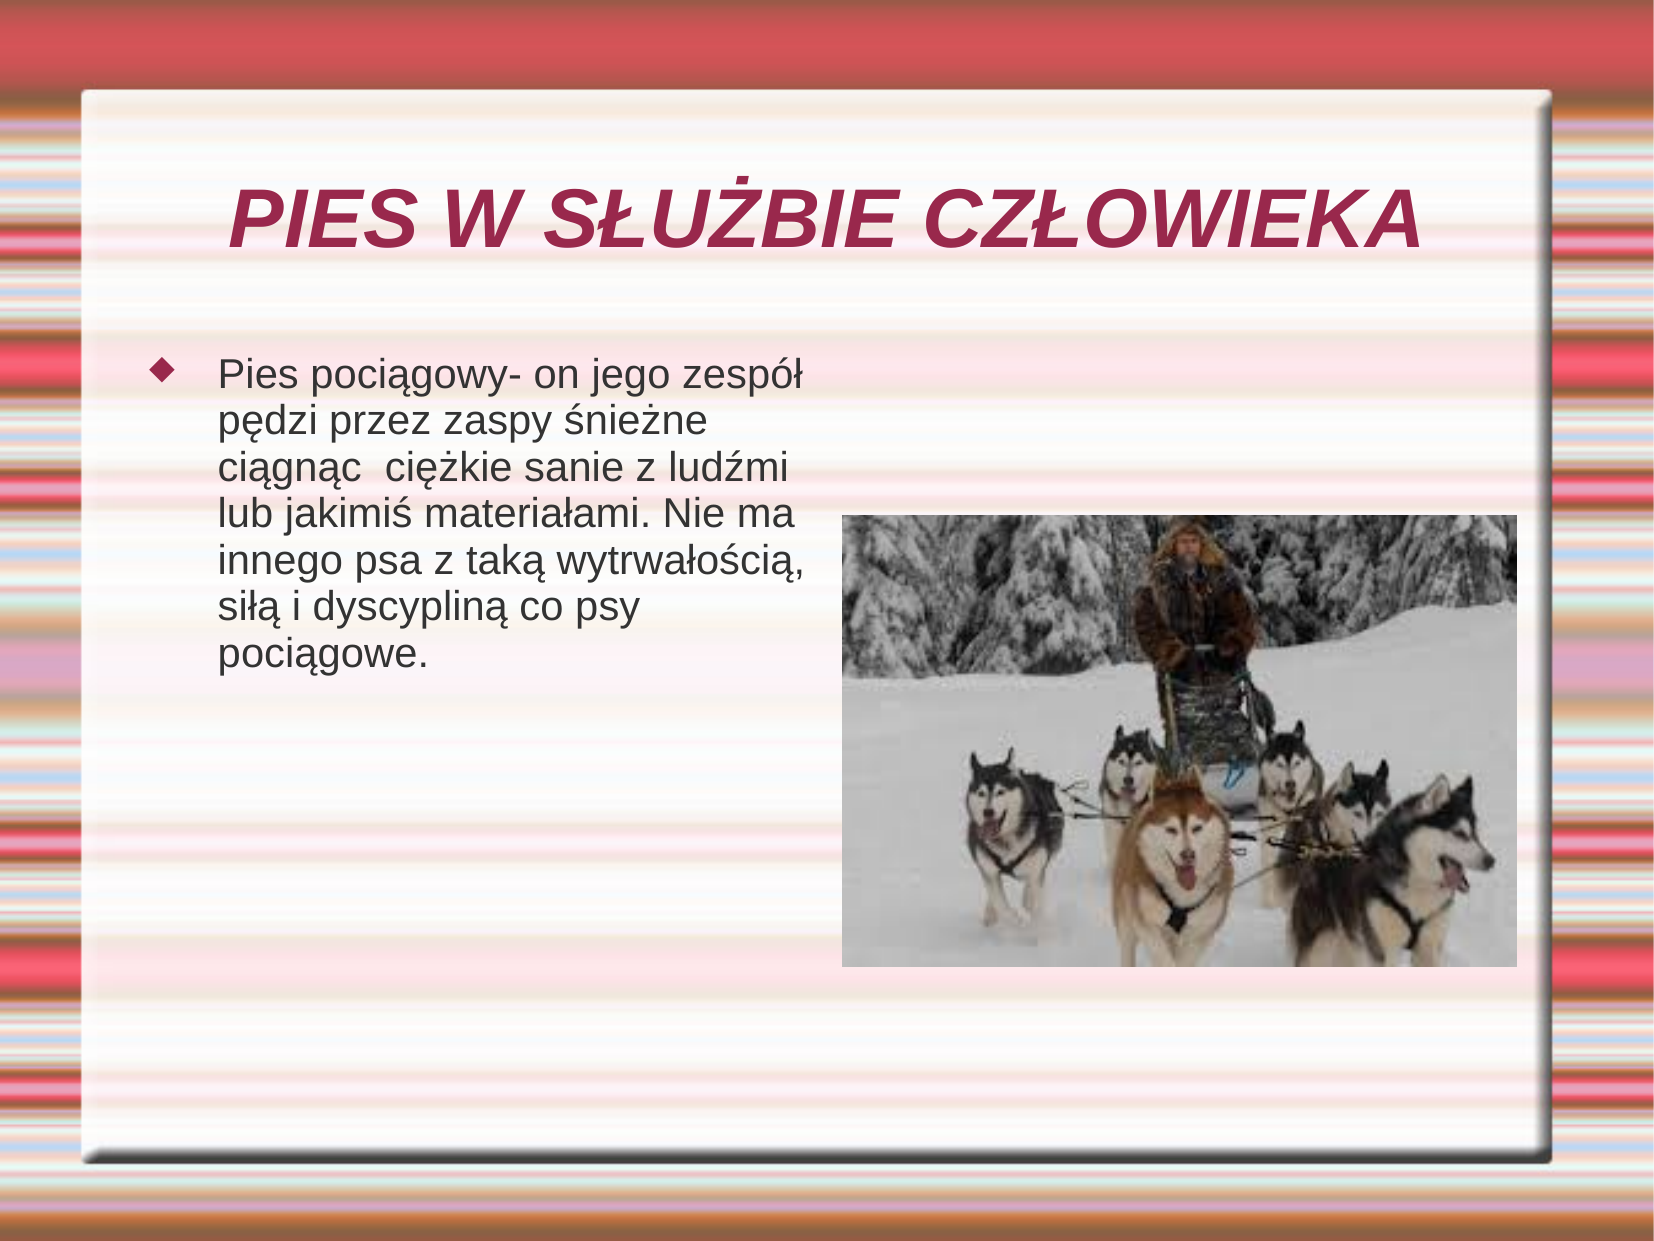

# PIES W SŁUŻBIE CZŁOWIEKA
Pies pociągowy- on jego zespół pędzi przez zaspy śnieżne ciągnąc ciężkie sanie z ludźmi lub jakimiś materiałami. Nie ma innego psa z taką wytrwałością, siłą i dyscypliną co psy pociągowe.